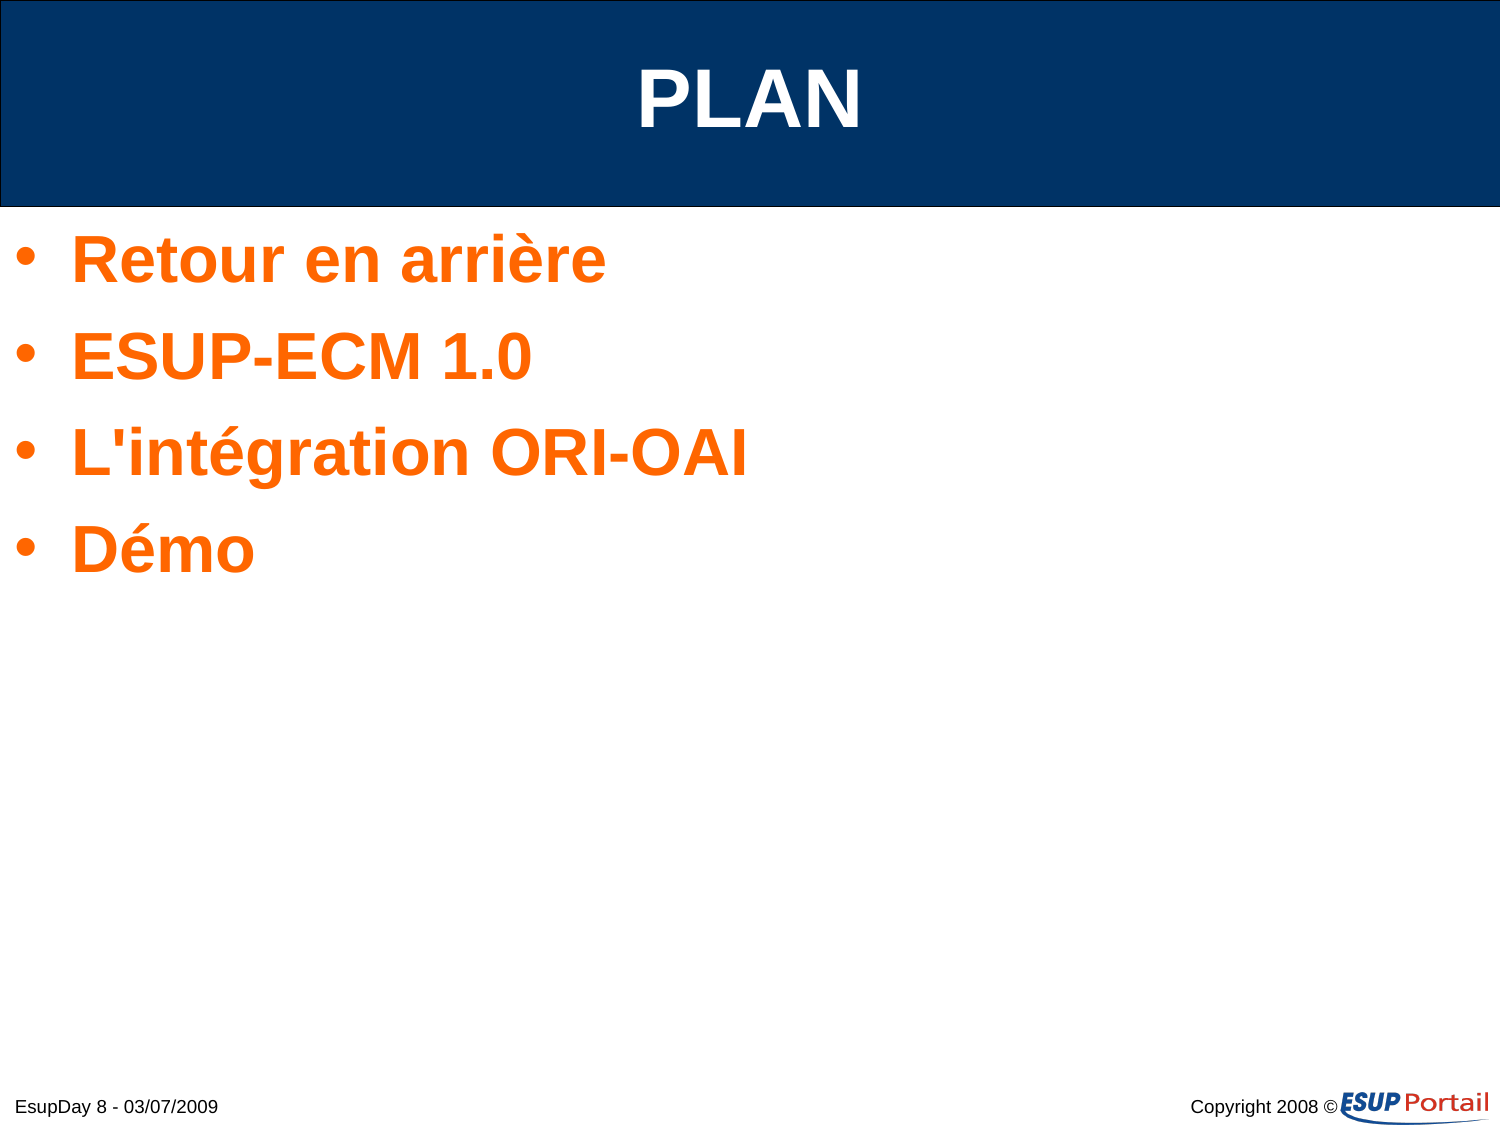

# PLAN
Retour en arrière
ESUP-ECM 1.0
L'intégration ORI-OAI
Démo
EsupDay 8 - 03/07/2009